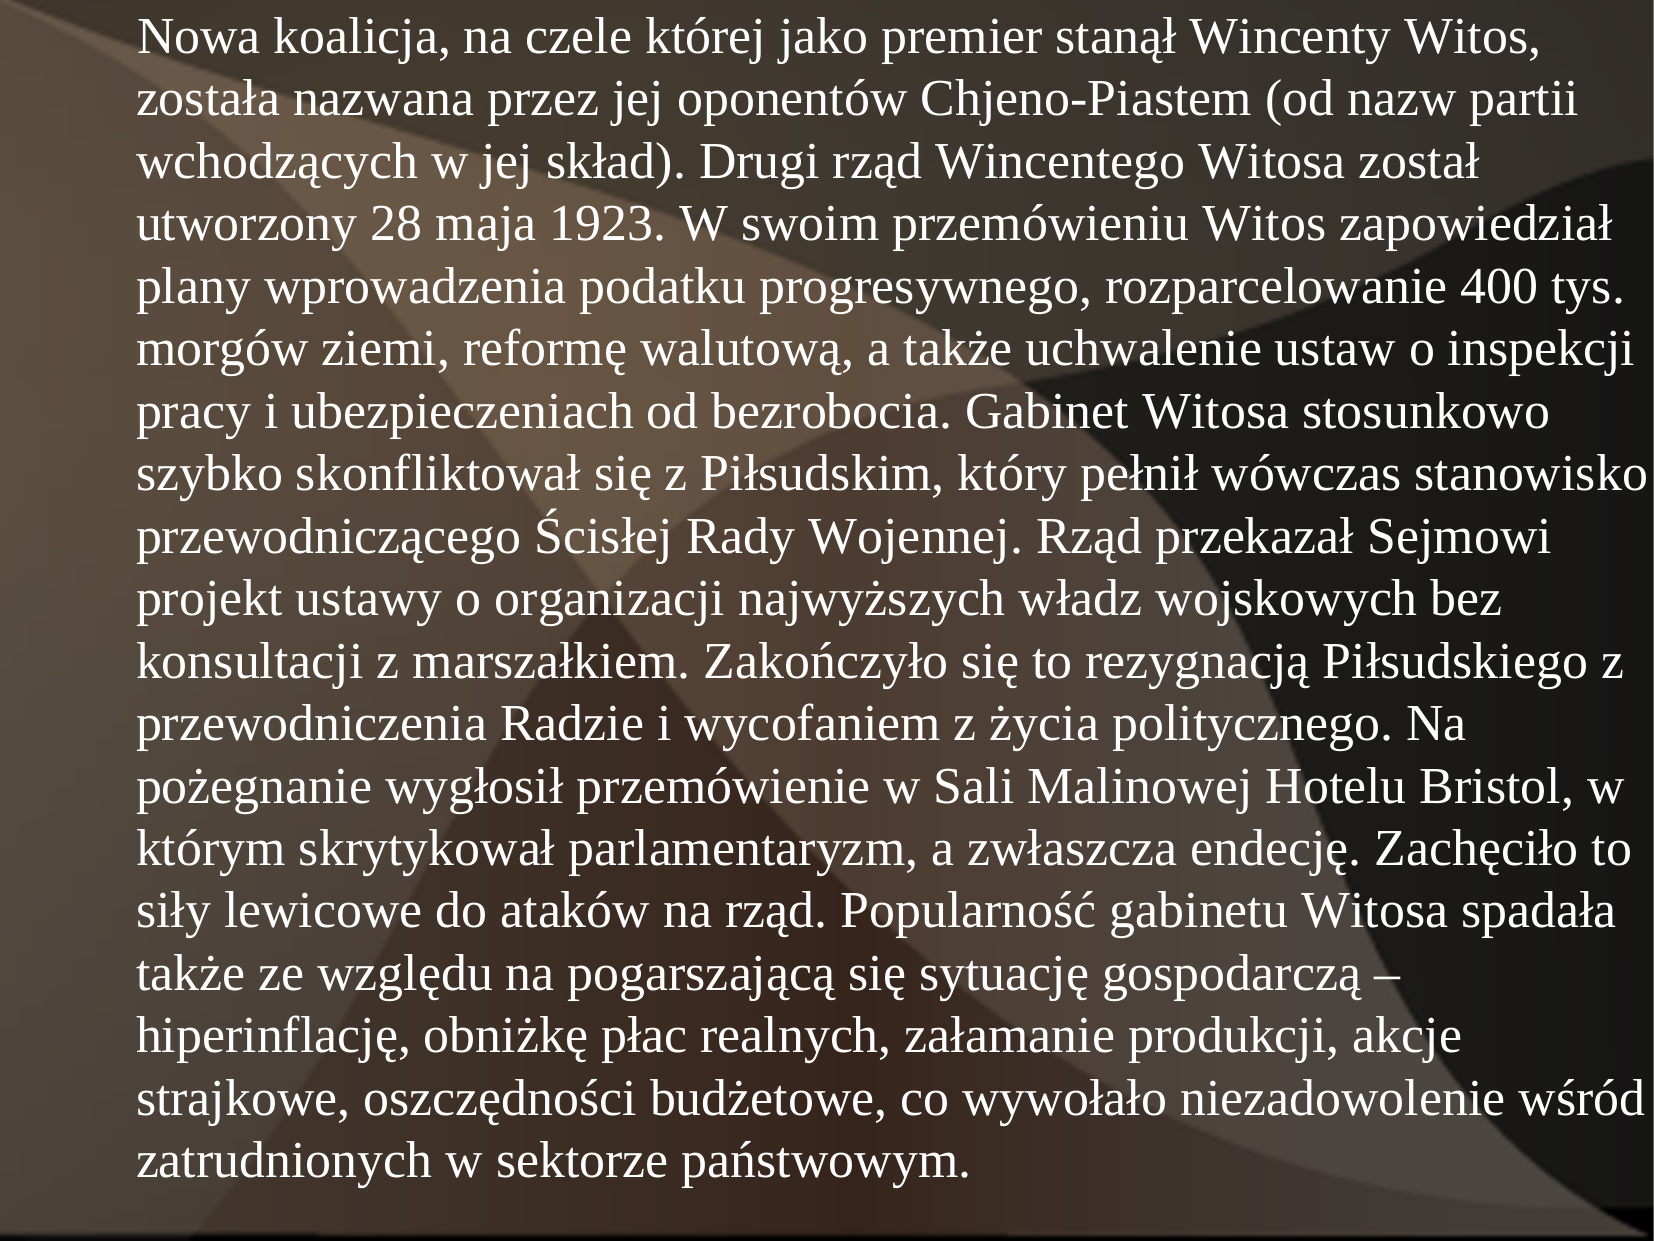

# Nowa koalicja, na czele której jako premier stanął Wincenty Witos, została nazwana przez jej oponentów Chjeno-Piastem (od nazw partii wchodzących w jej skład). Drugi rząd Wincentego Witosa został utworzony 28 maja 1923. W swoim przemówieniu Witos zapowiedział plany wprowadzenia podatku progresywnego, rozparcelowanie 400 tys. morgów ziemi, reformę walutową, a także uchwalenie ustaw o inspekcji pracy i ubezpieczeniach od bezrobocia. Gabinet Witosa stosunkowo szybko skonfliktował się z Piłsudskim, który pełnił wówczas stanowisko przewodniczącego Ścisłej Rady Wojennej. Rząd przekazał Sejmowi projekt ustawy o organizacji najwyższych władz wojskowych bez konsultacji z marszałkiem. Zakończyło się to rezygnacją Piłsudskiego z przewodniczenia Radzie i wycofaniem z życia politycznego. Na pożegnanie wygłosił przemówienie w Sali Malinowej Hotelu Bristol, w którym skrytykował parlamentaryzm, a zwłaszcza endecję. Zachęciło to siły lewicowe do ataków na rząd. Popularność gabinetu Witosa spadała także ze względu na pogarszającą się sytuację gospodarczą – hiperinflację, obniżkę płac realnych, załamanie produkcji, akcje strajkowe, oszczędności budżetowe, co wywołało niezadowolenie wśród zatrudnionych w sektorze państwowym.